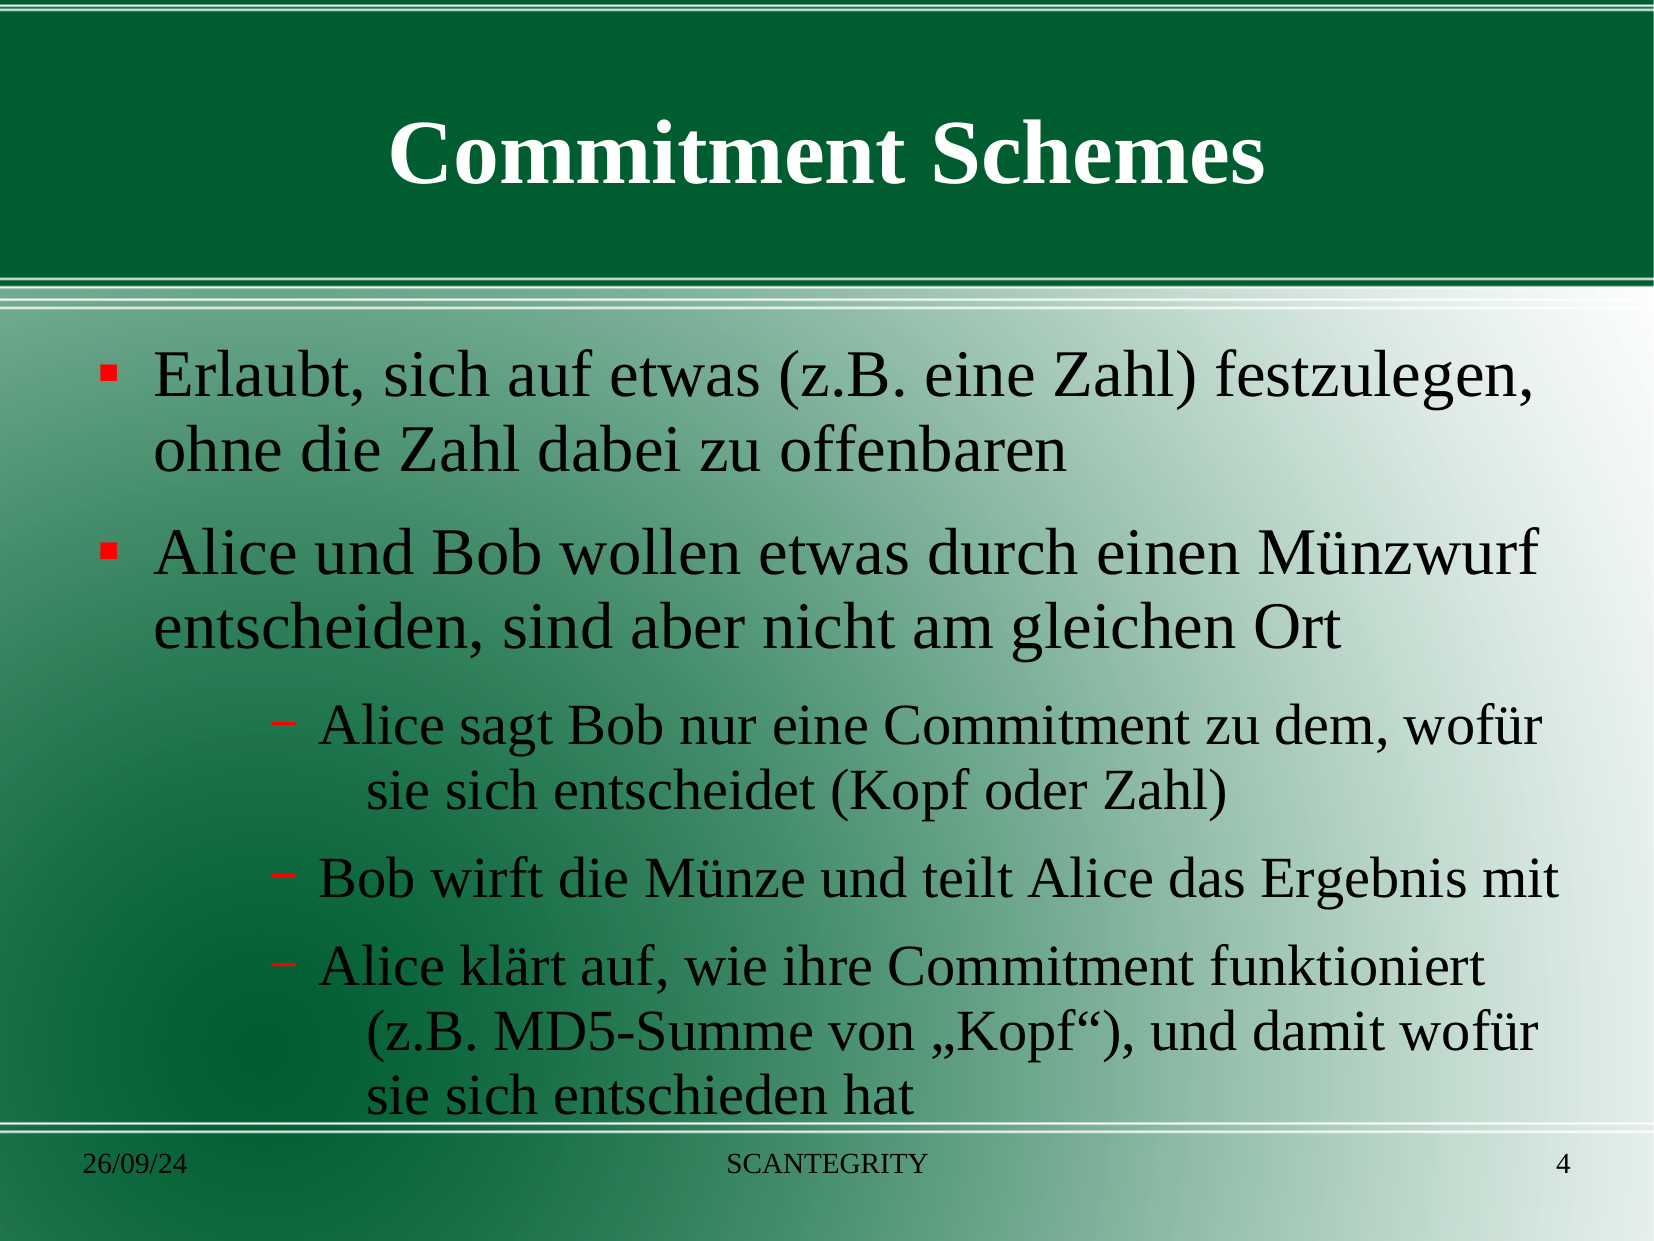

# Commitment Schemes
Erlaubt, sich auf etwas (z.B. eine Zahl) festzulegen, ohne die Zahl dabei zu offenbaren
Alice und Bob wollen etwas durch einen Münzwurf entscheiden, sind aber nicht am gleichen Ort
Alice sagt Bob nur eine Commitment zu dem, wofür sie sich entscheidet (Kopf oder Zahl)
Bob wirft die Münze und teilt Alice das Ergebnis mit
Alice klärt auf, wie ihre Commitment funktioniert (z.B. MD5-Summe von „Kopf“), und damit wofür sie sich entschieden hat
SCANTEGRITY
4